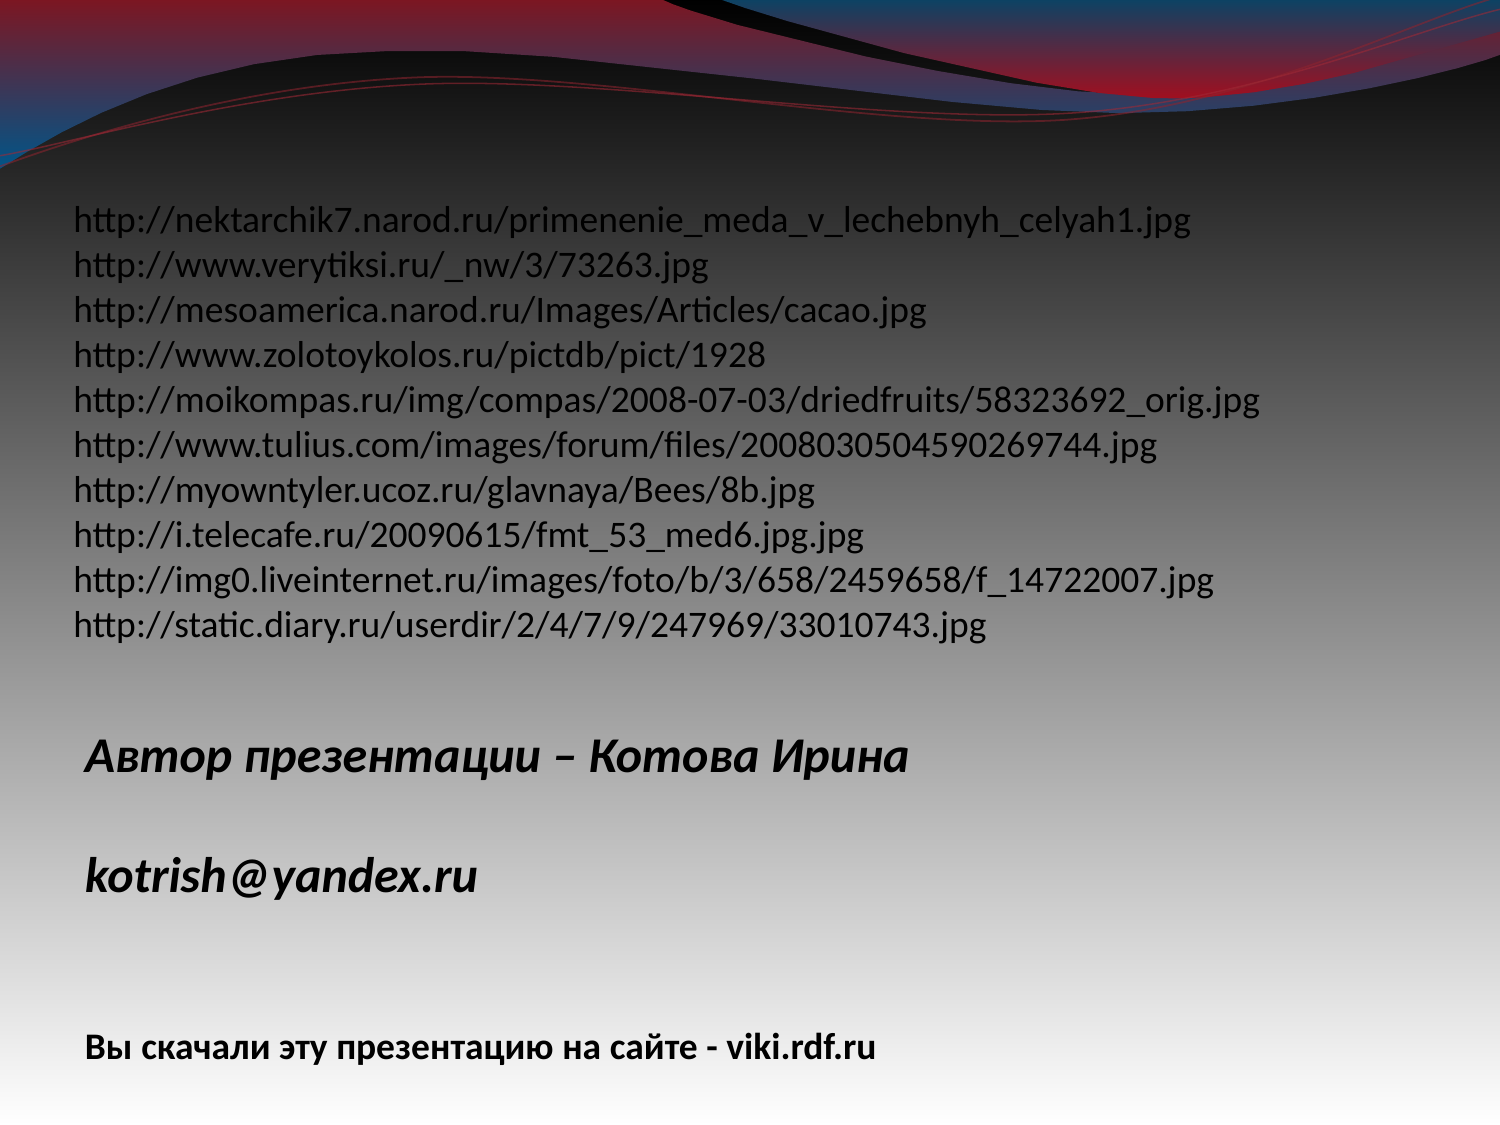

http://nektarchik7.narod.ru/primenenie_meda_v_lechebnyh_celyah1.jpg
http://www.verytiksi.ru/_nw/3/73263.jpg
http://mesoamerica.narod.ru/Images/Articles/cacao.jpg
http://www.zolotoykolos.ru/pictdb/pict/1928
http://moikompas.ru/img/compas/2008-07-03/driedfruits/58323692_orig.jpg
http://www.tulius.com/images/forum/files/2008030504590269744.jpg
http://myowntyler.ucoz.ru/glavnaya/Bees/8b.jpg
http://i.telecafe.ru/20090615/fmt_53_med6.jpg.jpg
http://img0.liveinternet.ru/images/foto/b/3/658/2459658/f_14722007.jpg
http://static.diary.ru/userdir/2/4/7/9/247969/33010743.jpg
Автор презентации – Котова Ирина
kotrish@yandex.ru
Вы скачали эту презентацию на сайте - viki.rdf.ru